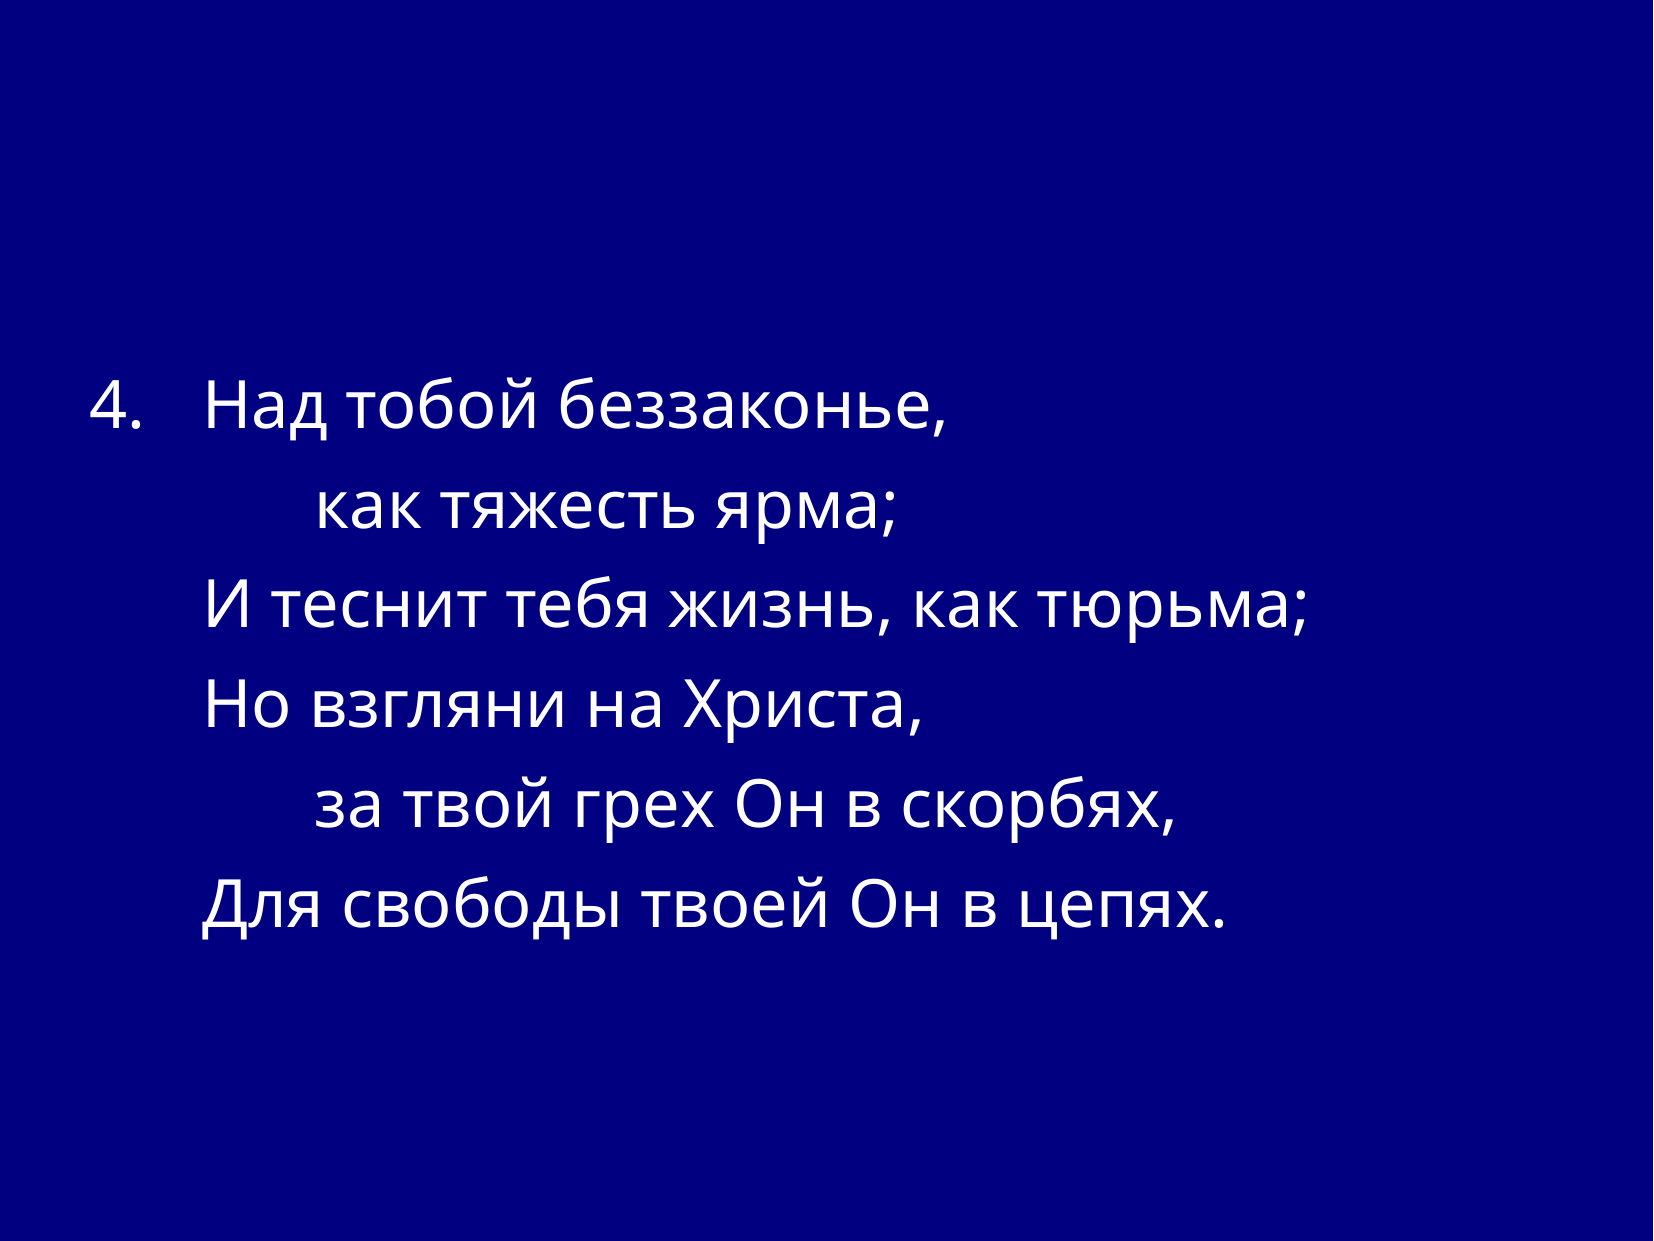

4.	Над тобой беззаконье,
		как тяжесть ярма;
	И теснит тебя жизнь, как тюрьма;
	Но взгляни на Христа,
		за твой грех Он в скорбях,
	Для свободы твоей Он в цепях.